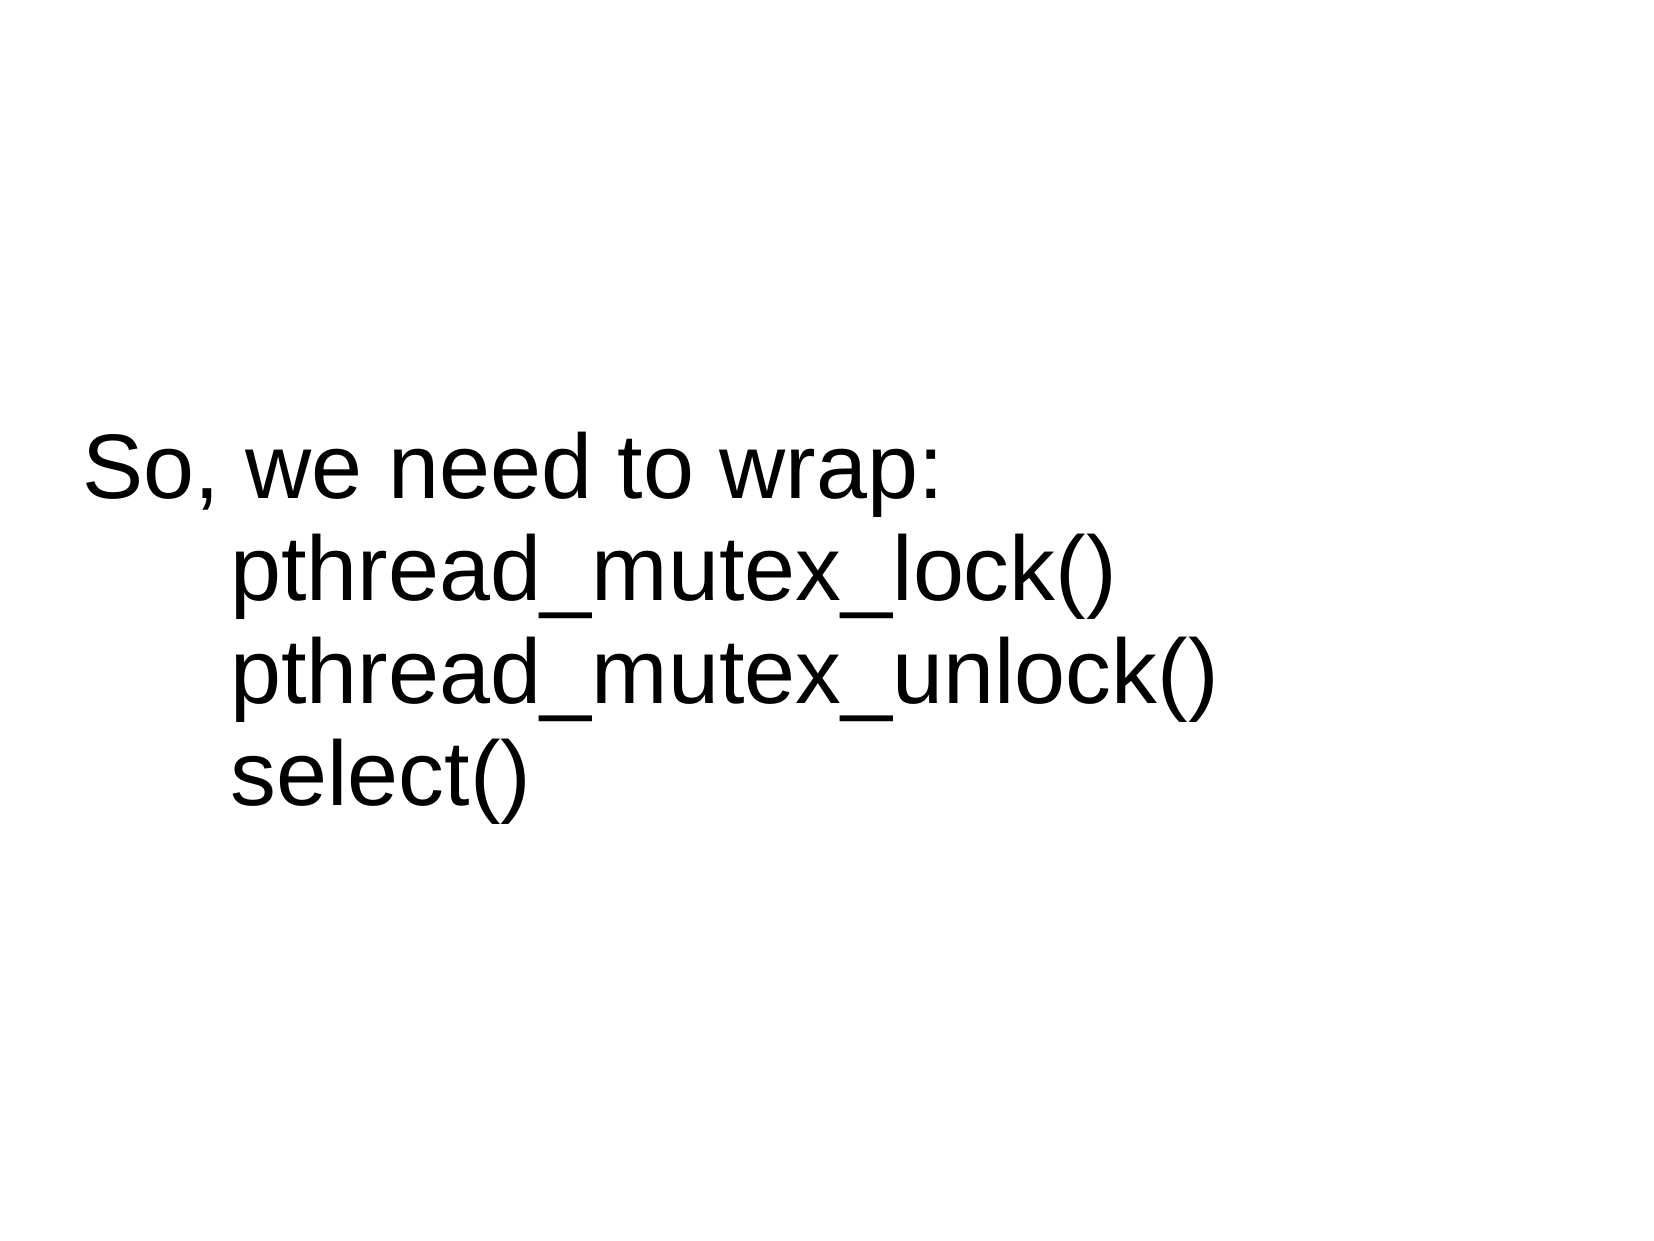

# So, we need to wrap: pthread_mutex_lock() pthread_mutex_unlock() select()